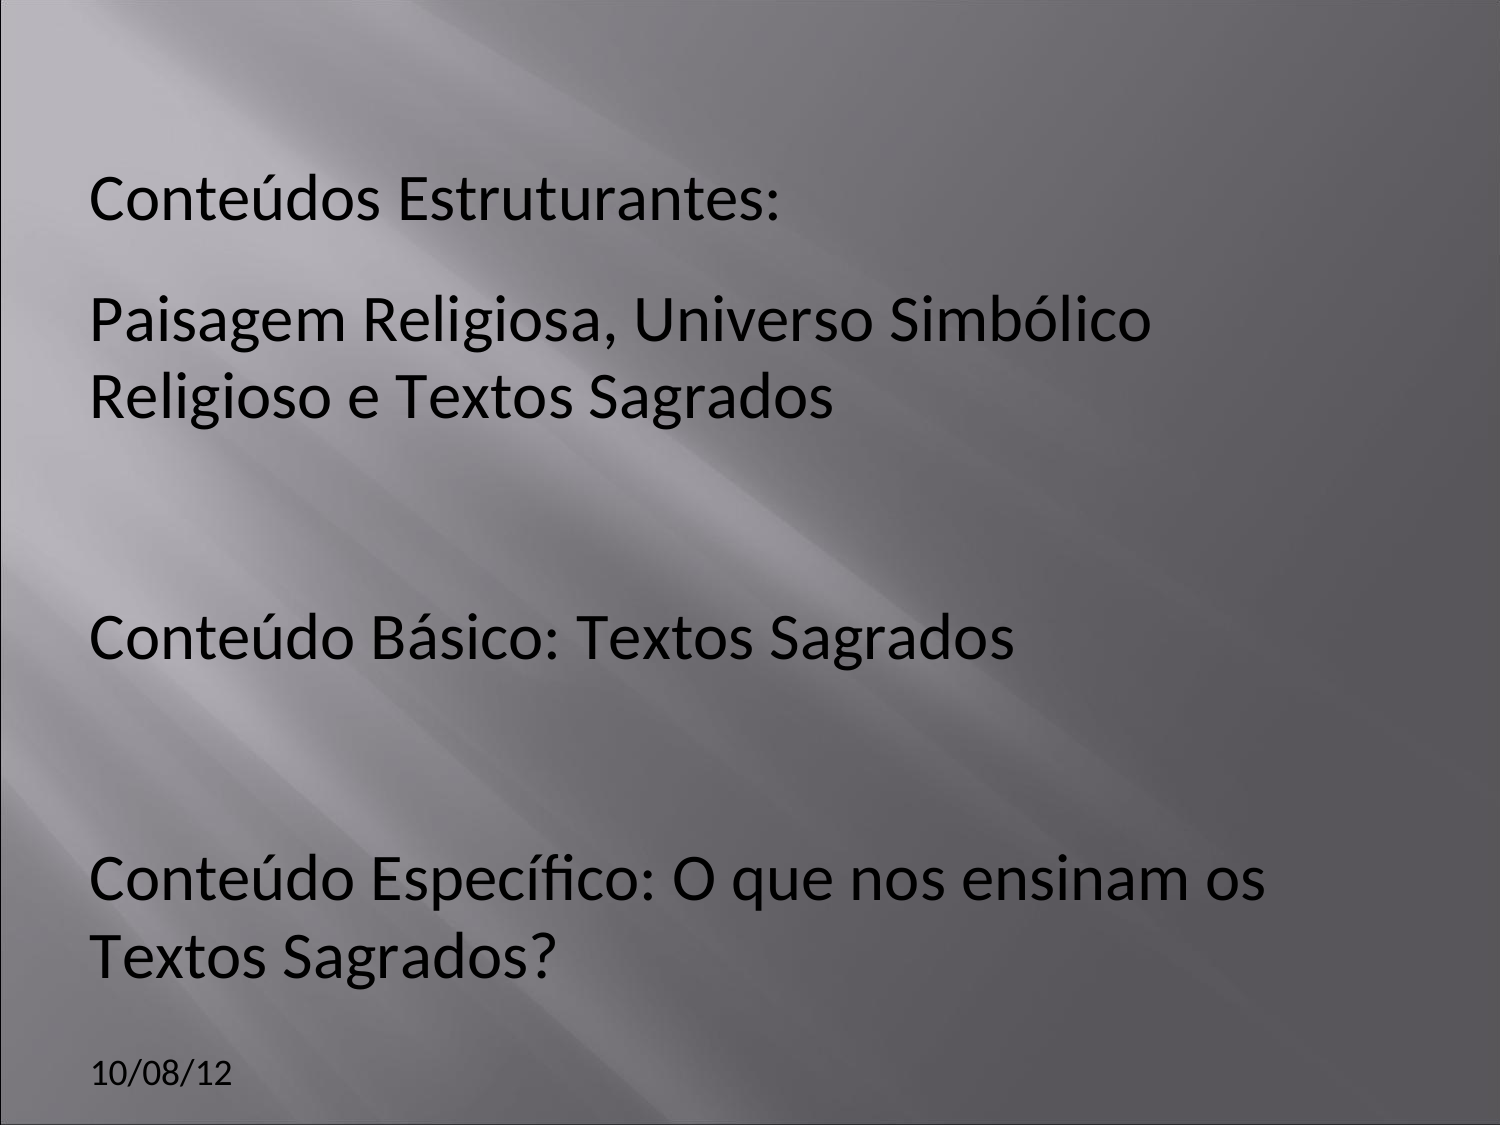

Conteúdos Estruturantes:
Paisagem Religiosa, Universo Simbólico Religioso e Textos Sagrados
Conteúdo Básico: Textos Sagrados
Conteúdo Específico: O que nos ensinam os Textos Sagrados?
10/08/12